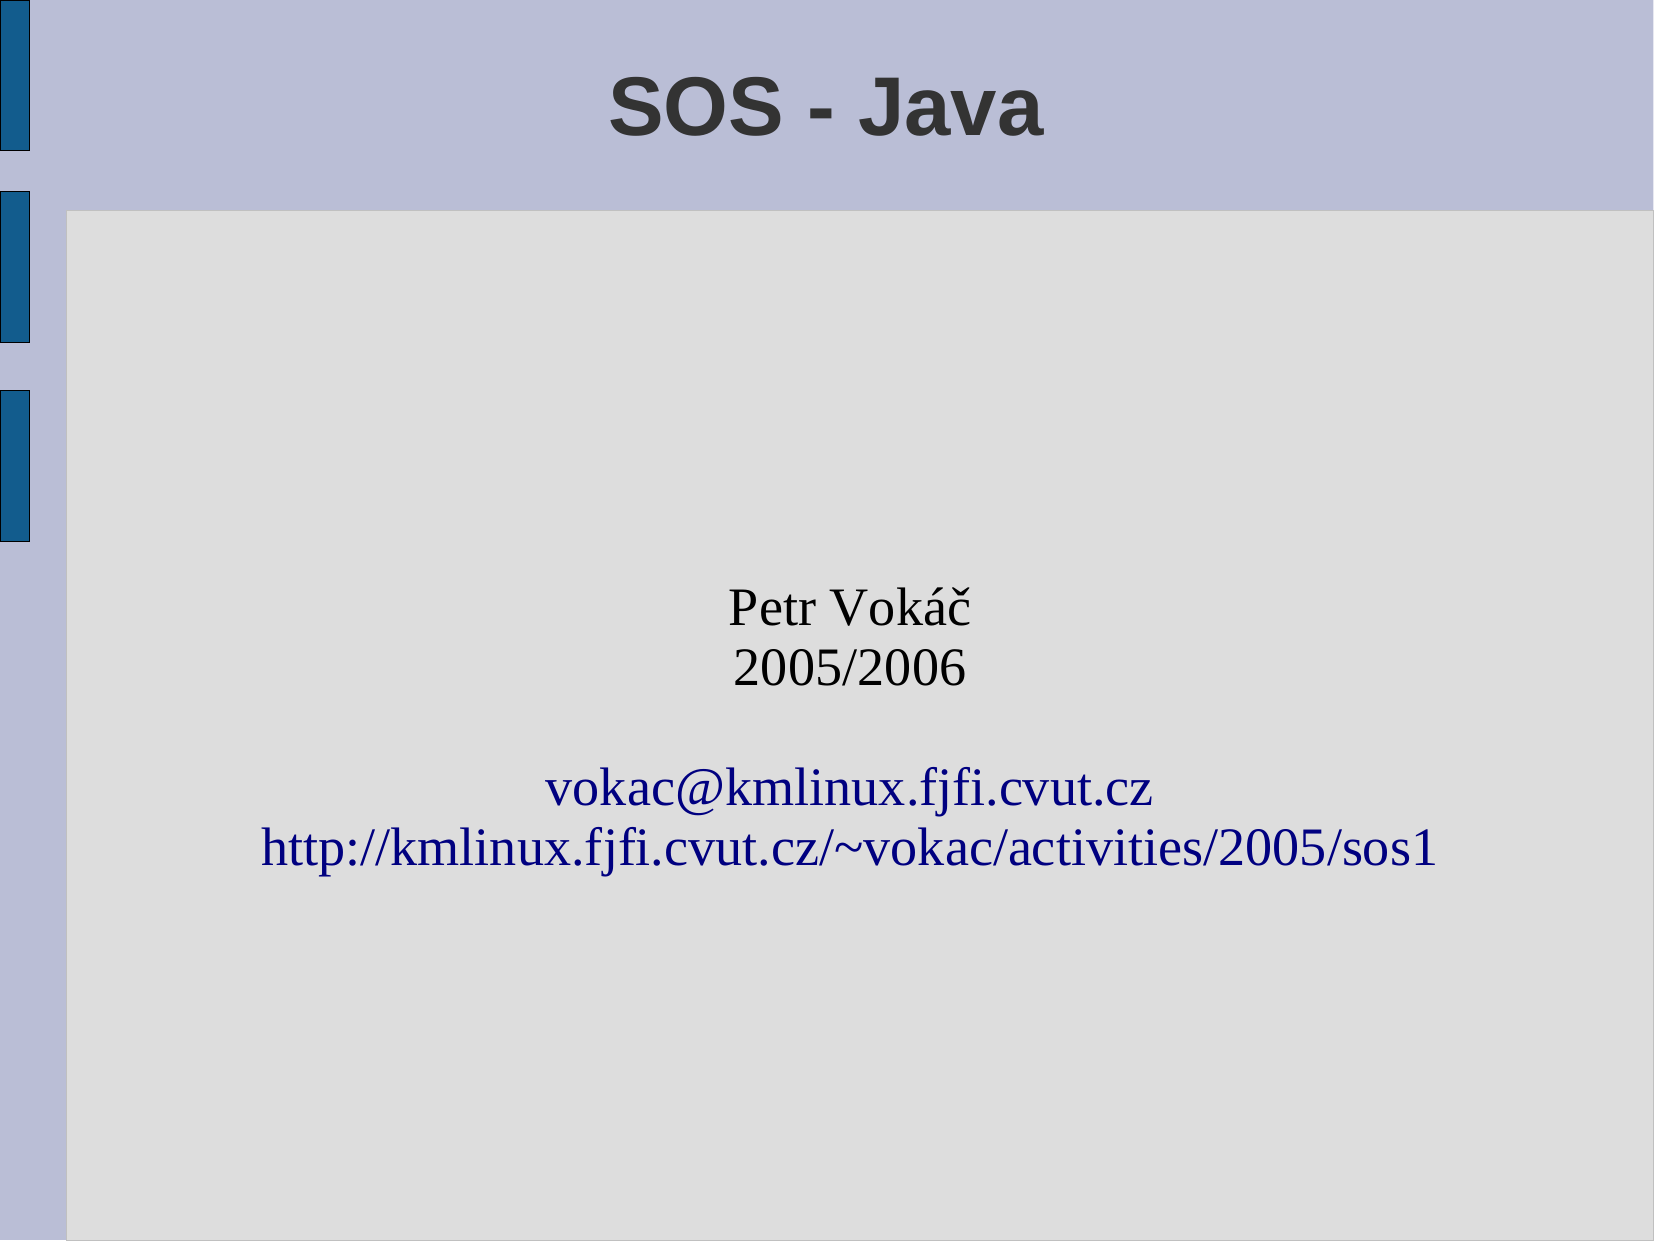

# SOS - Java
Petr Vokáč
2005/2006
vokac@kmlinux.fjfi.cvut.cz
http://kmlinux.fjfi.cvut.cz/~vokac/activities/2005/sos1